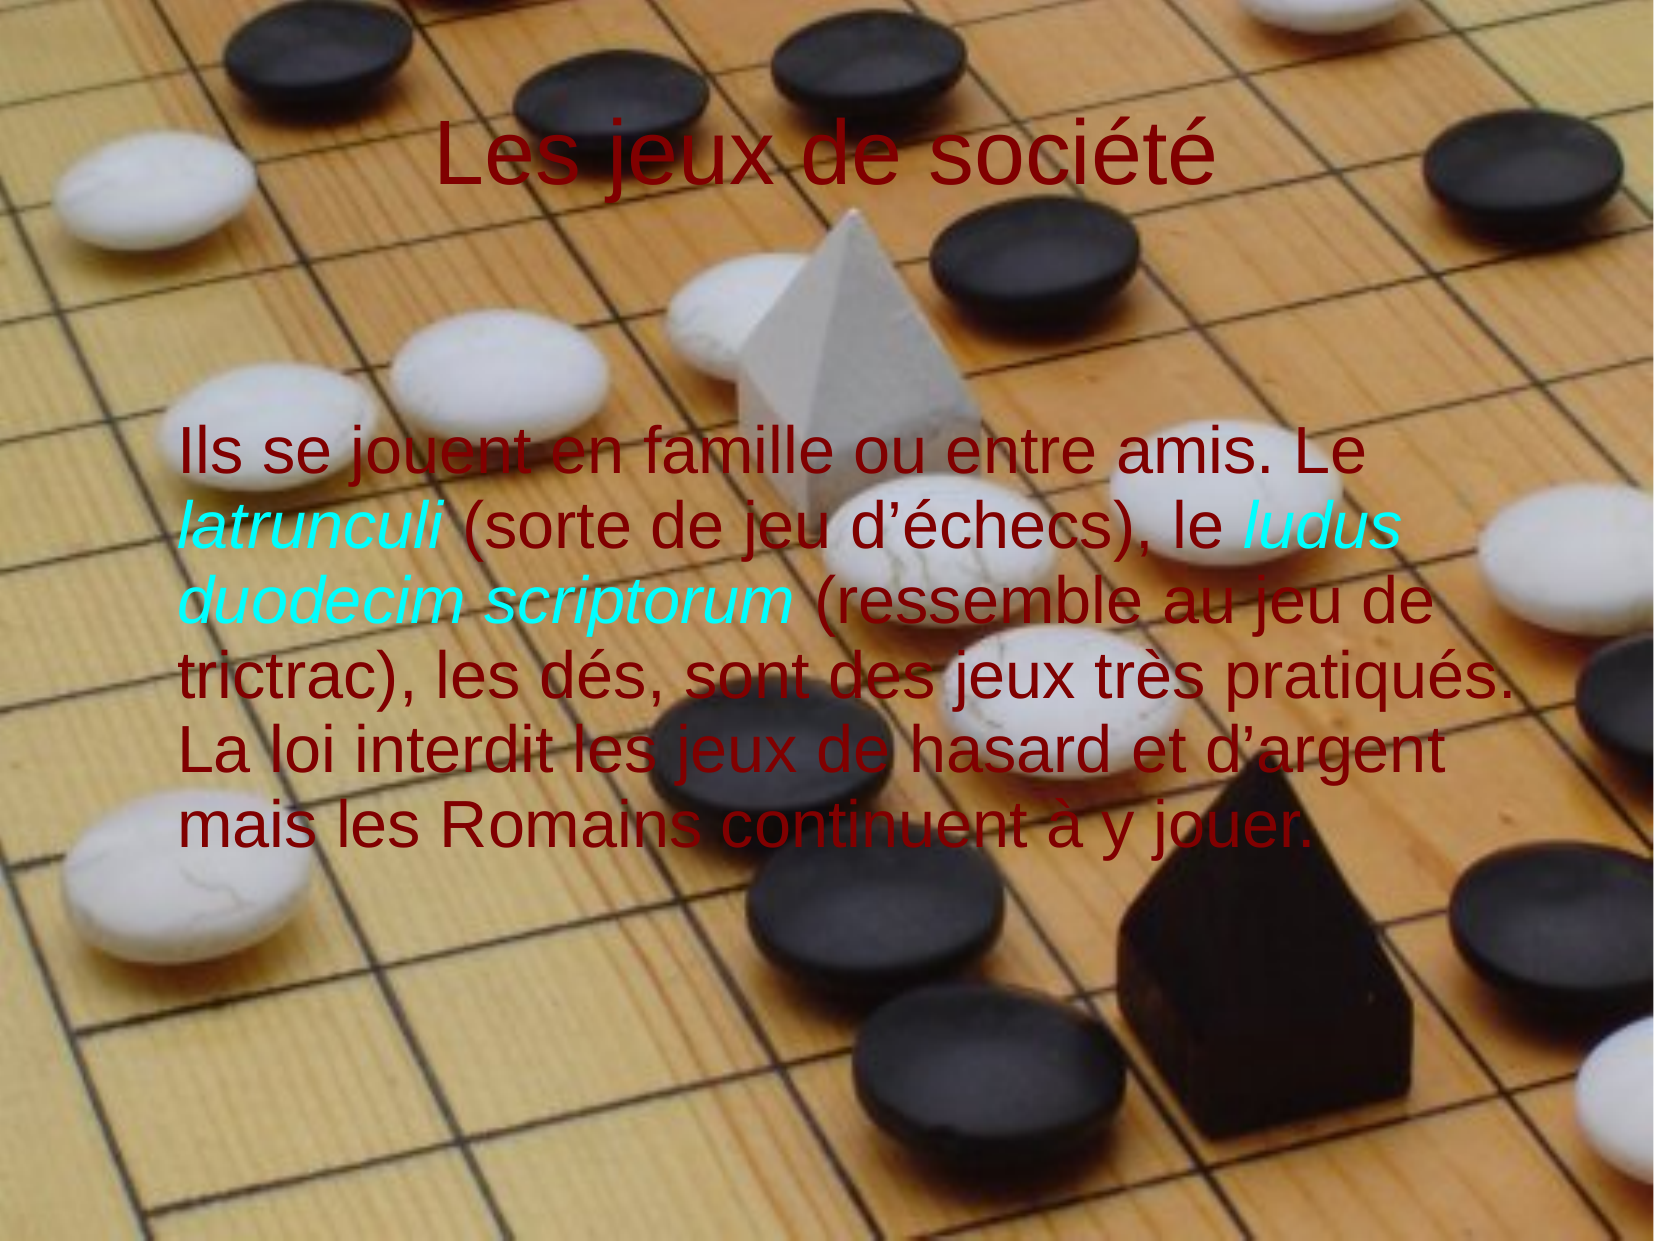

# Les jeux de société
Ils se jouent en famille ou entre amis. Le latrunculi (sorte de jeu d’échecs), le ludus duodecim scriptorum (ressemble au jeu de trictrac), les dés, sont des jeux très pratiqués. La loi interdit les jeux de hasard et d’argent mais les Romains continuent à y jouer.